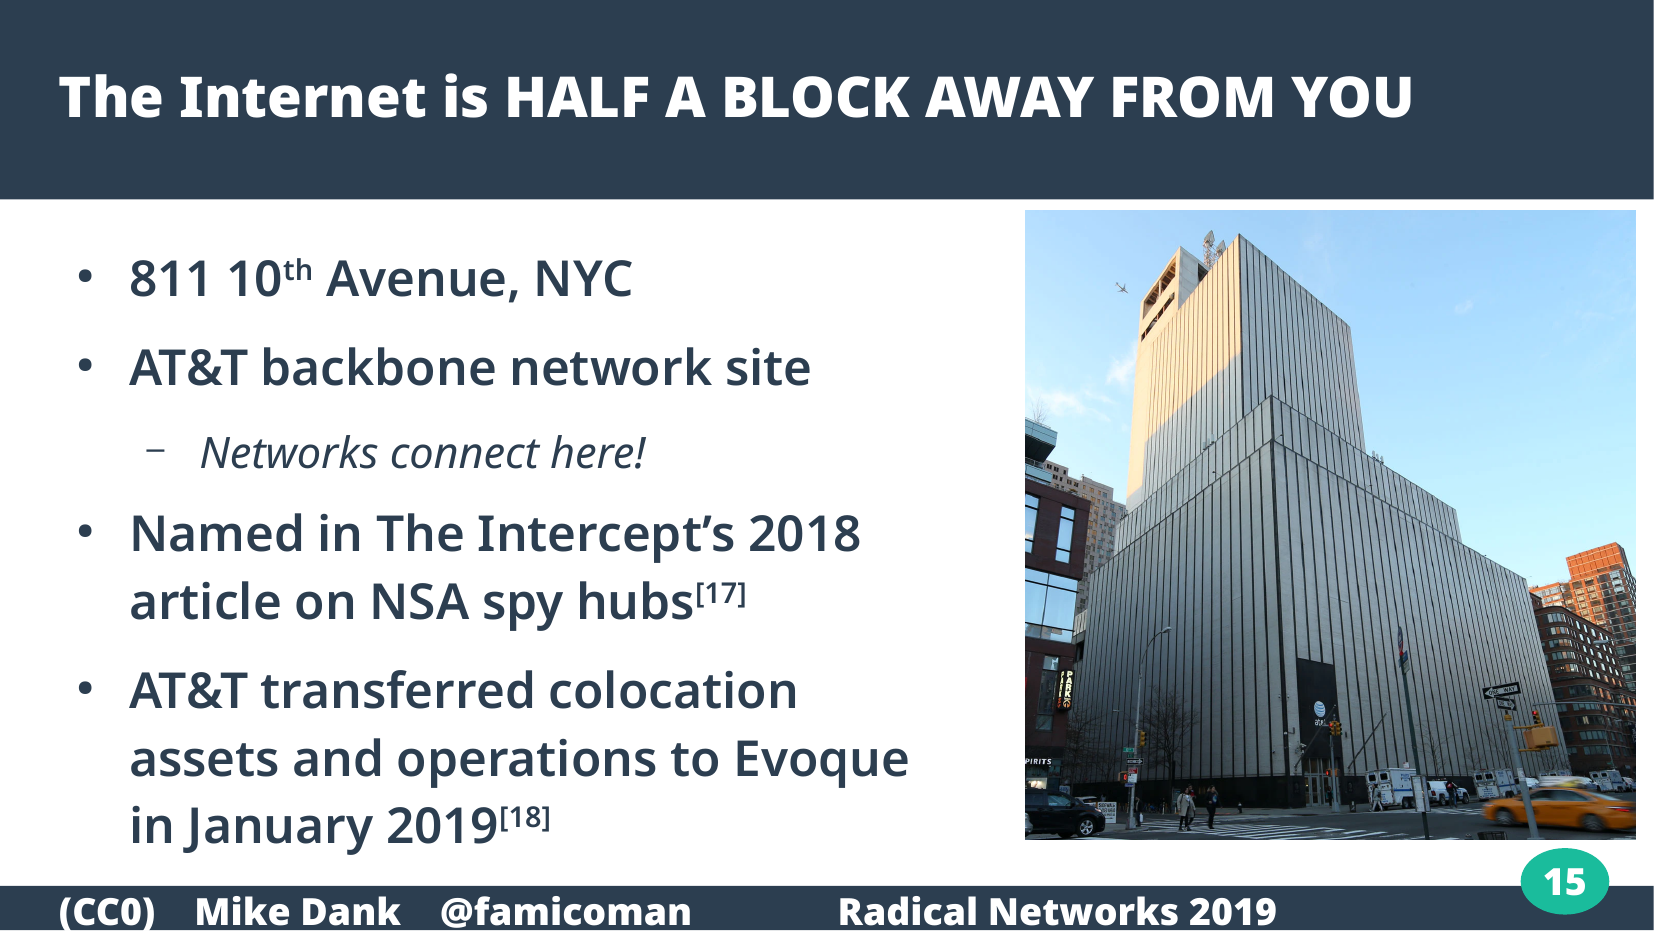

# The Internet is HALF A BLOCK AWAY FROM YOU
811 10th Avenue, NYC
AT&T backbone network site
Networks connect here!
Named in The Intercept’s 2018 article on NSA spy hubs[17]
AT&T transferred colocation assets and operations to Evoque in January 2019[18]
15
(CC0) Mike Dank @famicoman
Radical Networks 2019